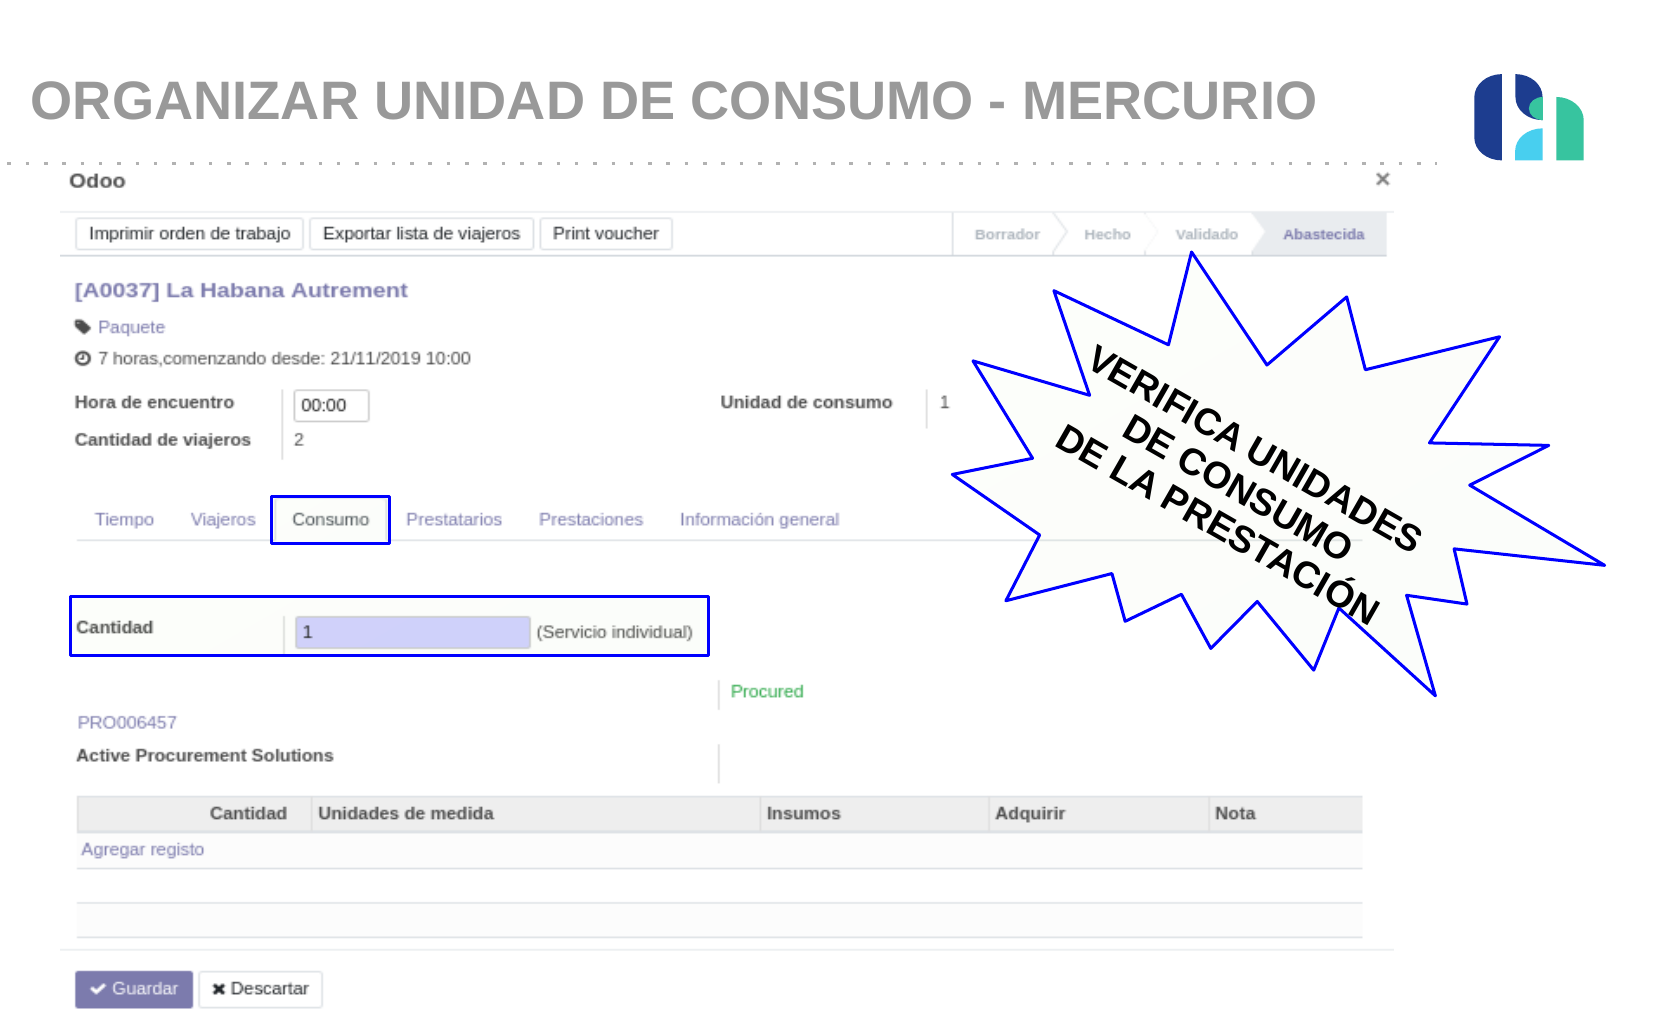

ORGANIZAR UNIDAD DE CONSUMO - MERCURIO
VERIFICA UNIDADES
DE CONSUMO
DE LA PRESTACIÓN